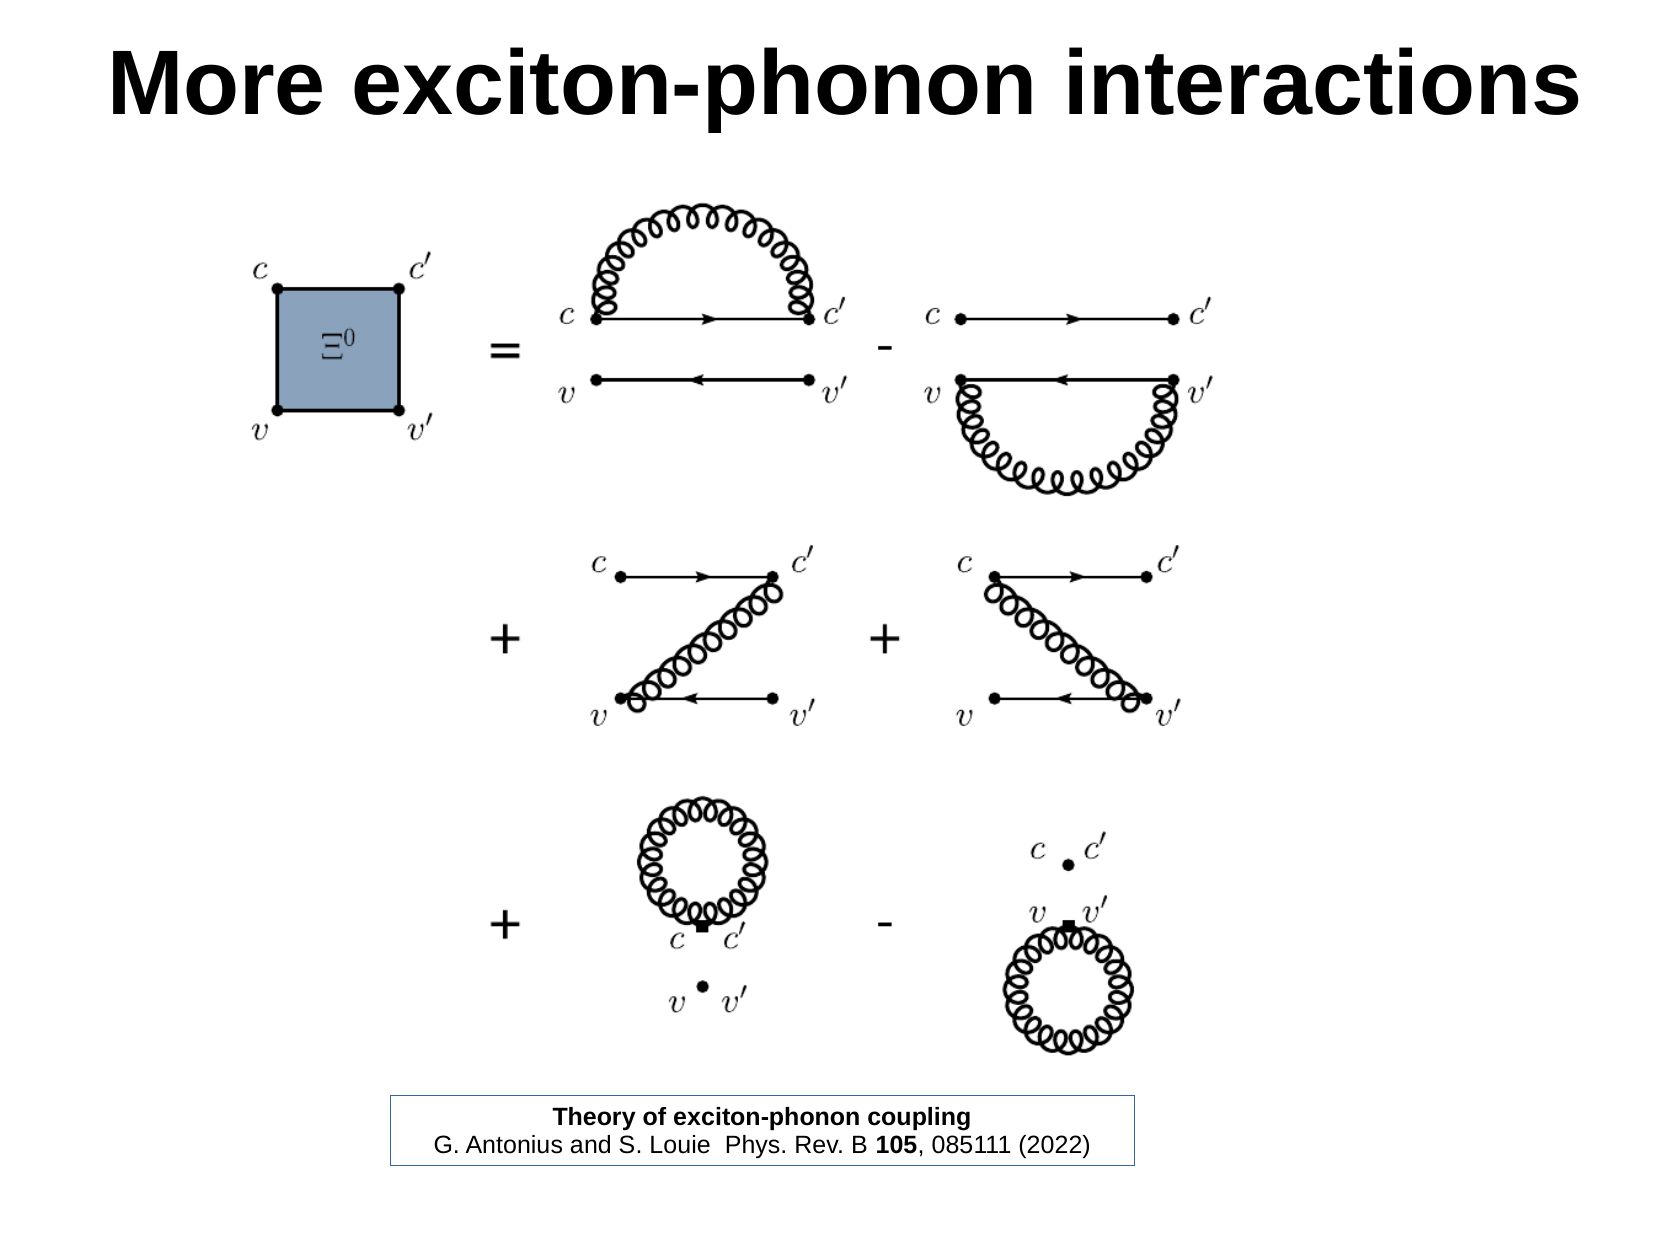

# More exciton-phonon interactions
Theory of exciton-phonon coupling
G. Antonius and S. Louie Phys. Rev. B 105, 085111 (2022)